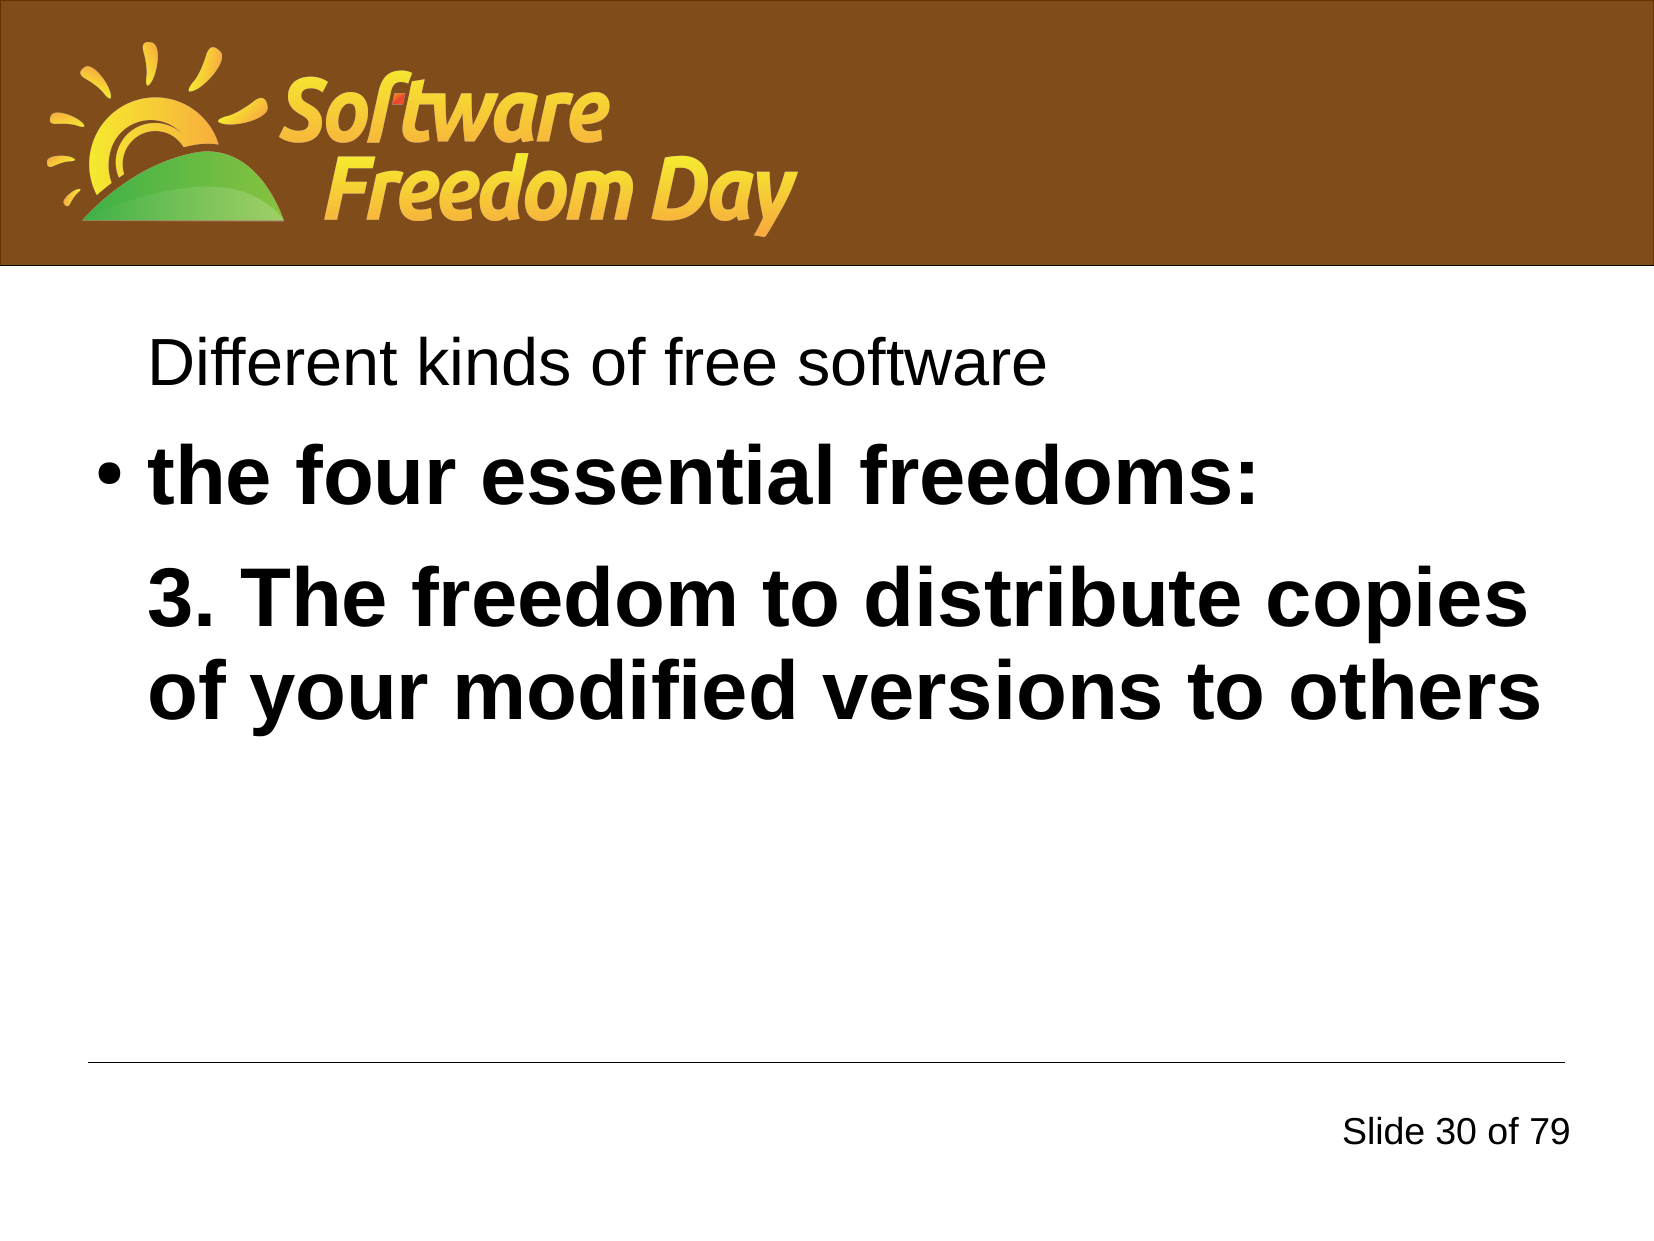

#
Different kinds of free software
the four essential freedoms:
3. The freedom to distribute copies of your modified versions to others
30